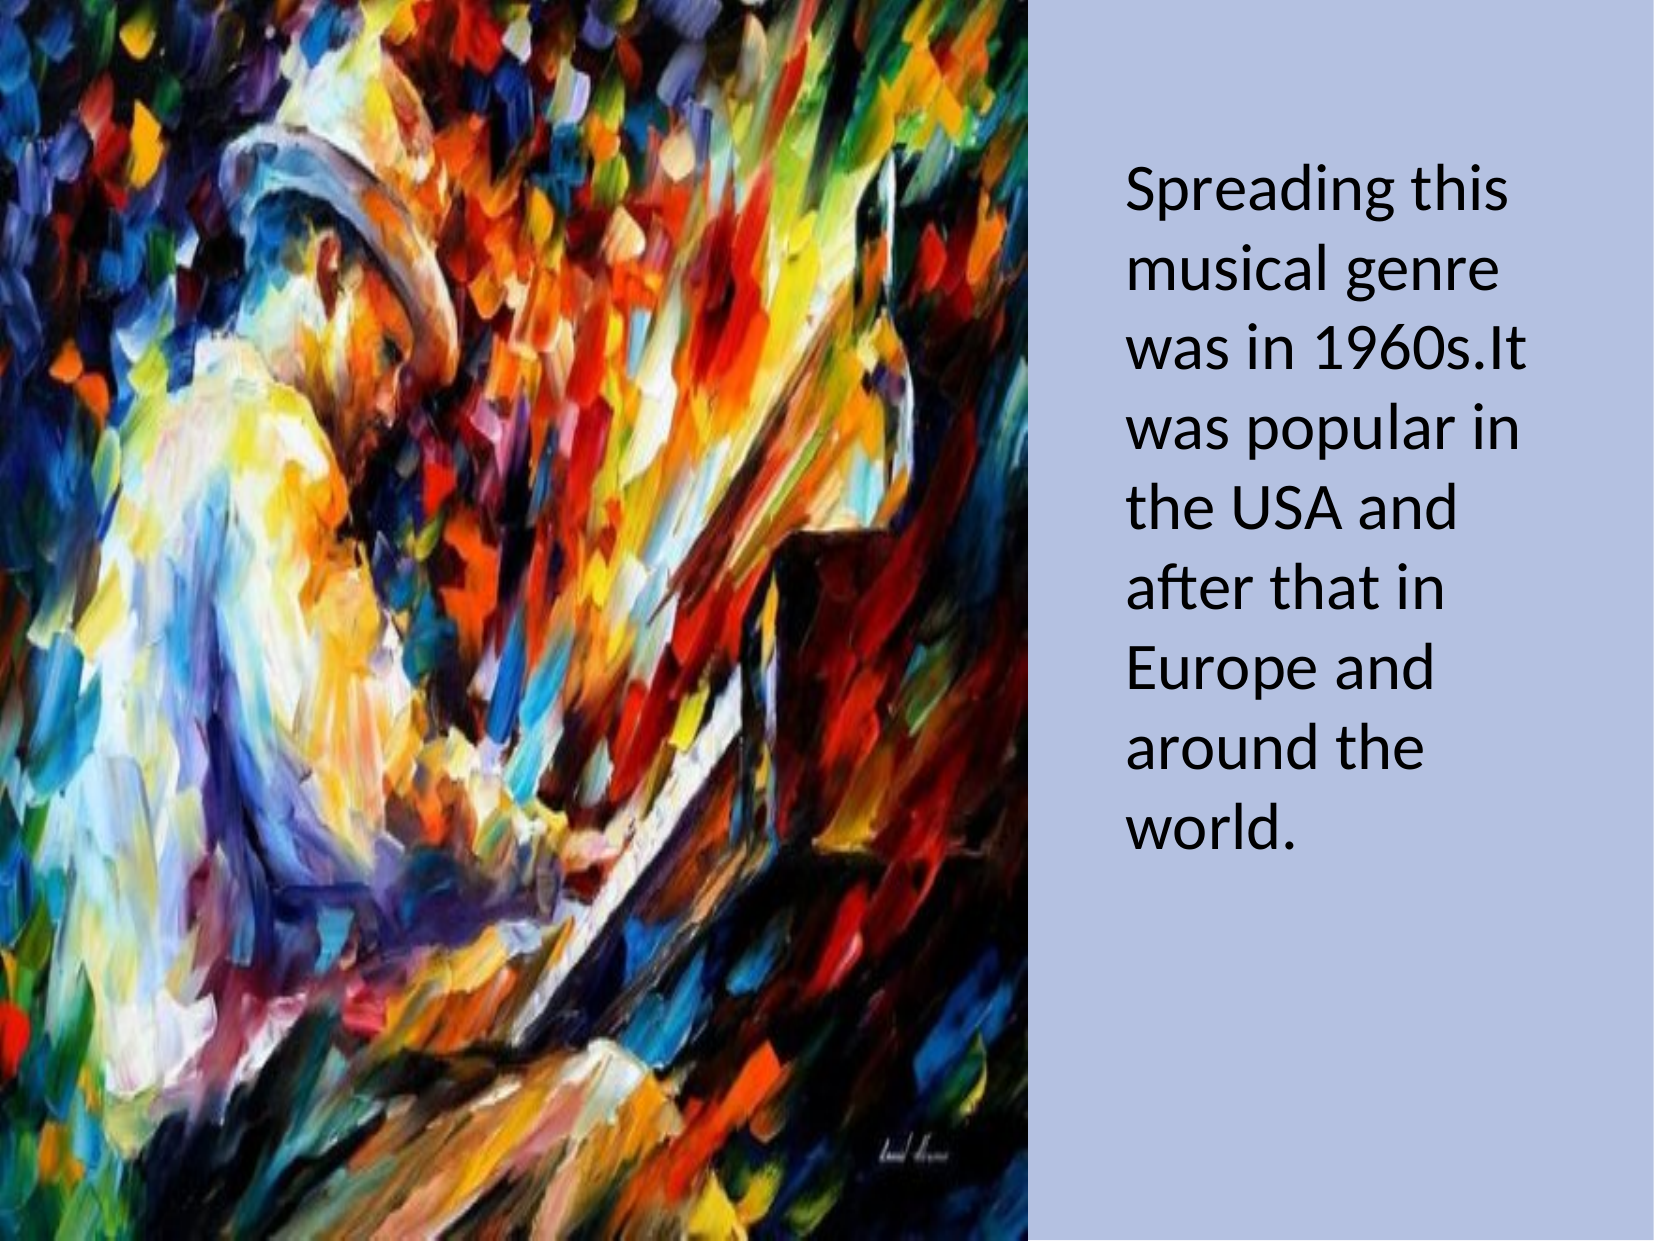

Spreading this musical genre was in 1960s.It was popular in the USA and after that in Europe and around the world.